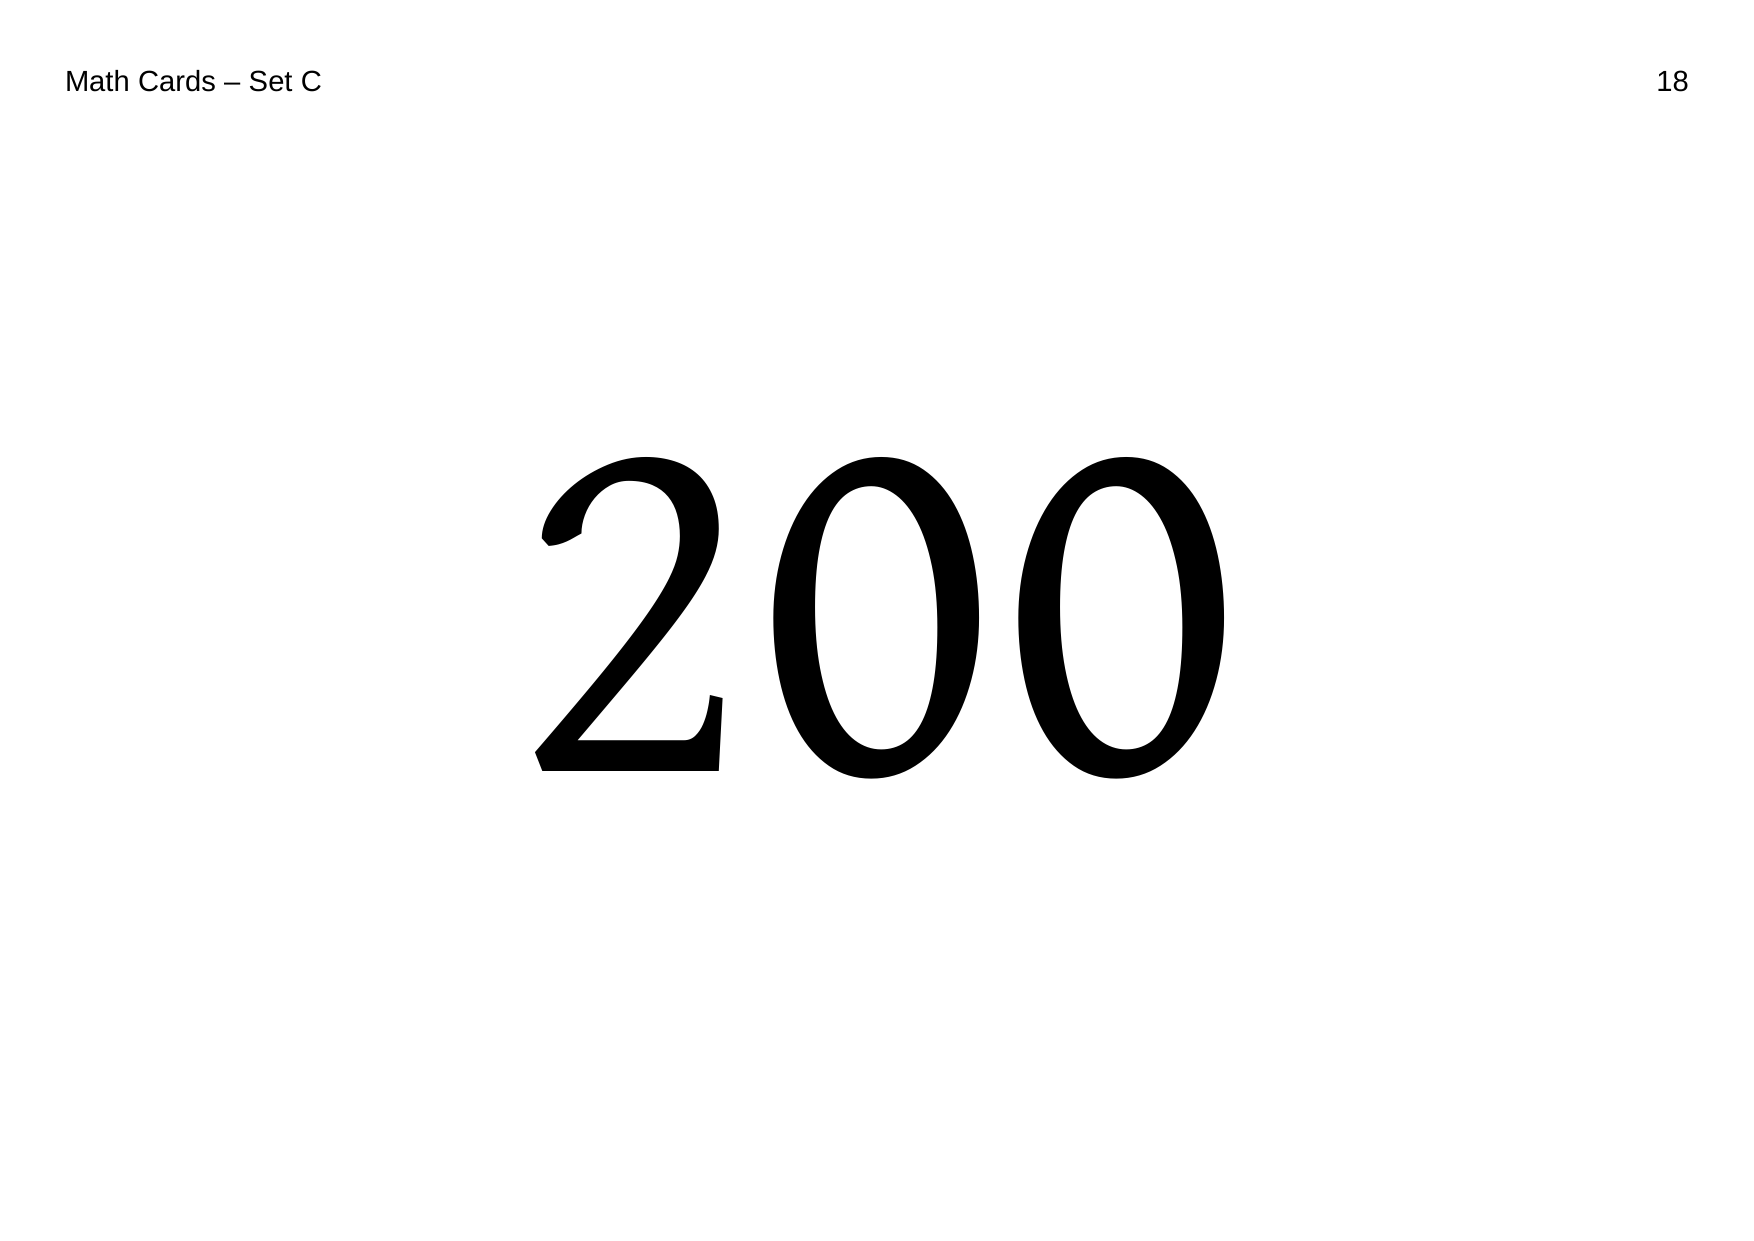

Math Cards – Set C
18
200